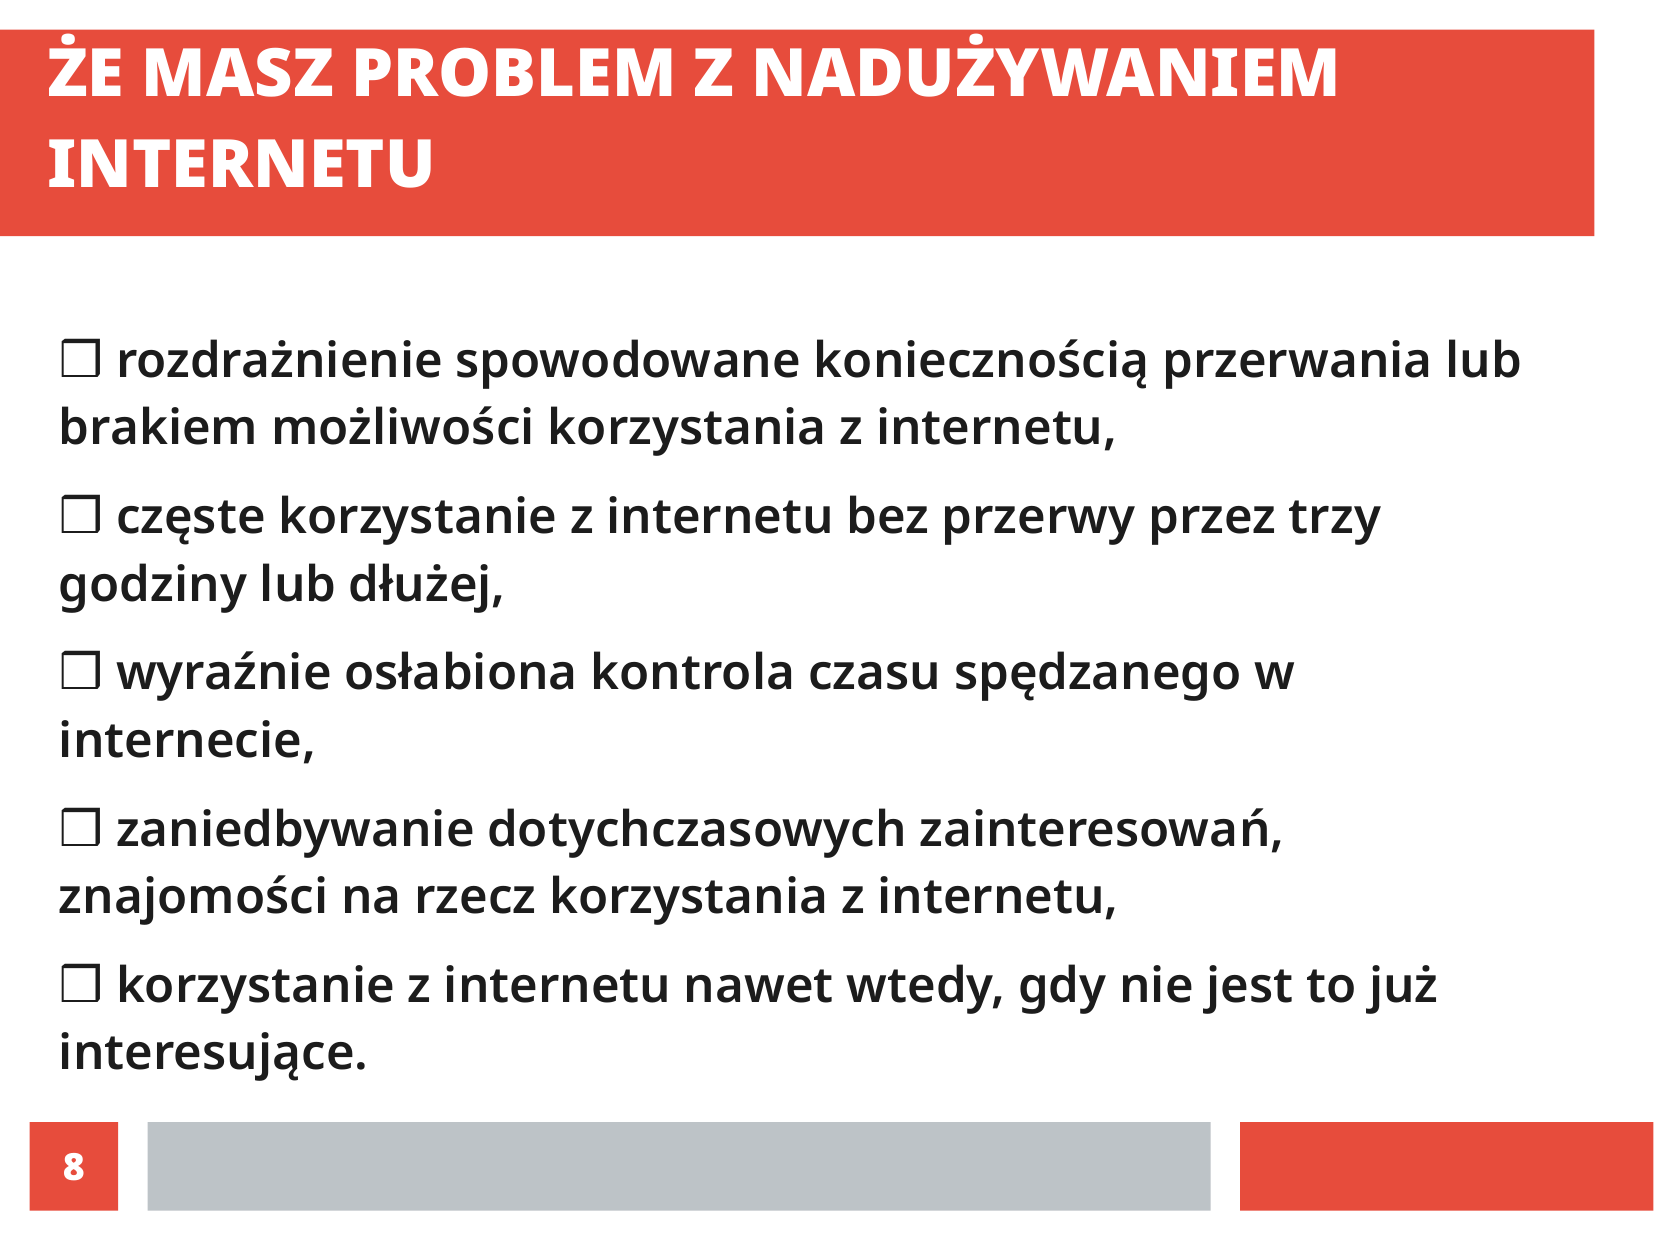

# ZACHOWANIA I ZJAWISKA SYGNALIZUJĄCE, ŻE MASZ PROBLEM Z NADUŻYWANIEM INTERNETU
❒ rozdrażnienie spowodowane koniecznością przerwania lub brakiem możliwości korzystania z internetu,
❒ częste korzystanie z internetu bez przerwy przez trzy godziny lub dłużej,
❒ wyraźnie osłabiona kontrola czasu spędzanego w internecie,
❒ zaniedbywanie dotychczasowych zainteresowań, znajomości na rzecz korzystania z internetu,
❒ korzystanie z internetu nawet wtedy, gdy nie jest to już interesujące.
8